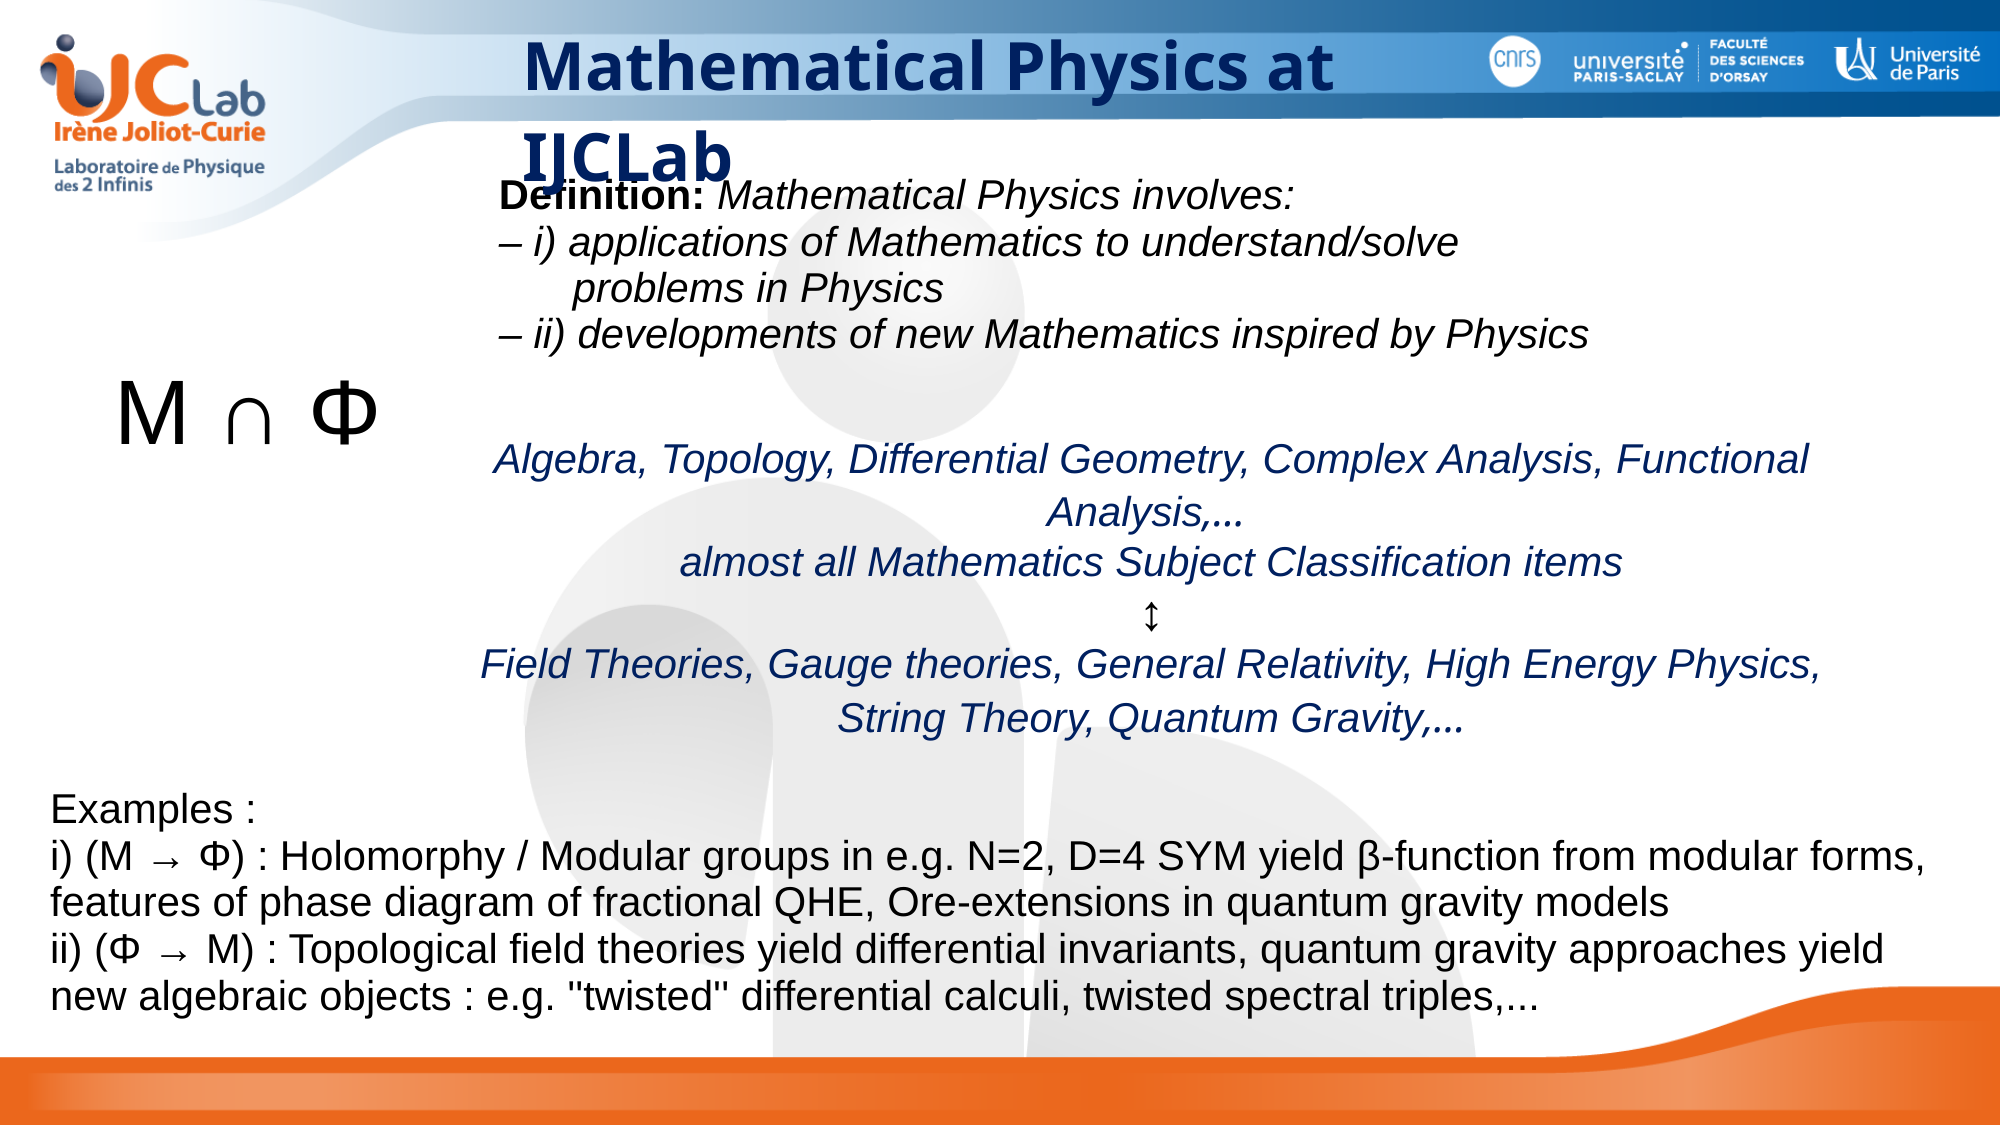

Mathematical Physics at IJCLab
#
Definition: Mathematical Physics involves:
– i) applications of Mathematics to understand/solve 		problems in Physics
– ii) developments of new Mathematics inspired by Physics
M ∩ Φ
Algebra, Topology, Differential Geometry, Complex Analysis, Functional Analysis,…
almost all Mathematics Subject Classification items
↕
Field Theories, Gauge theories, General Relativity, High Energy Physics, String Theory, Quantum Gravity,…
Examples :
i) (M → Φ) : Holomorphy / Modular groups in e.g. N=2, D=4 SYM yield β-function from modular forms, features of phase diagram of fractional QHE, Ore-extensions in quantum gravity models
ii) (Φ → M) : Topological field theories yield differential invariants, quantum gravity approaches yield new algebraic objects : e.g. ''twisted'' differential calculi, twisted spectral triples,...